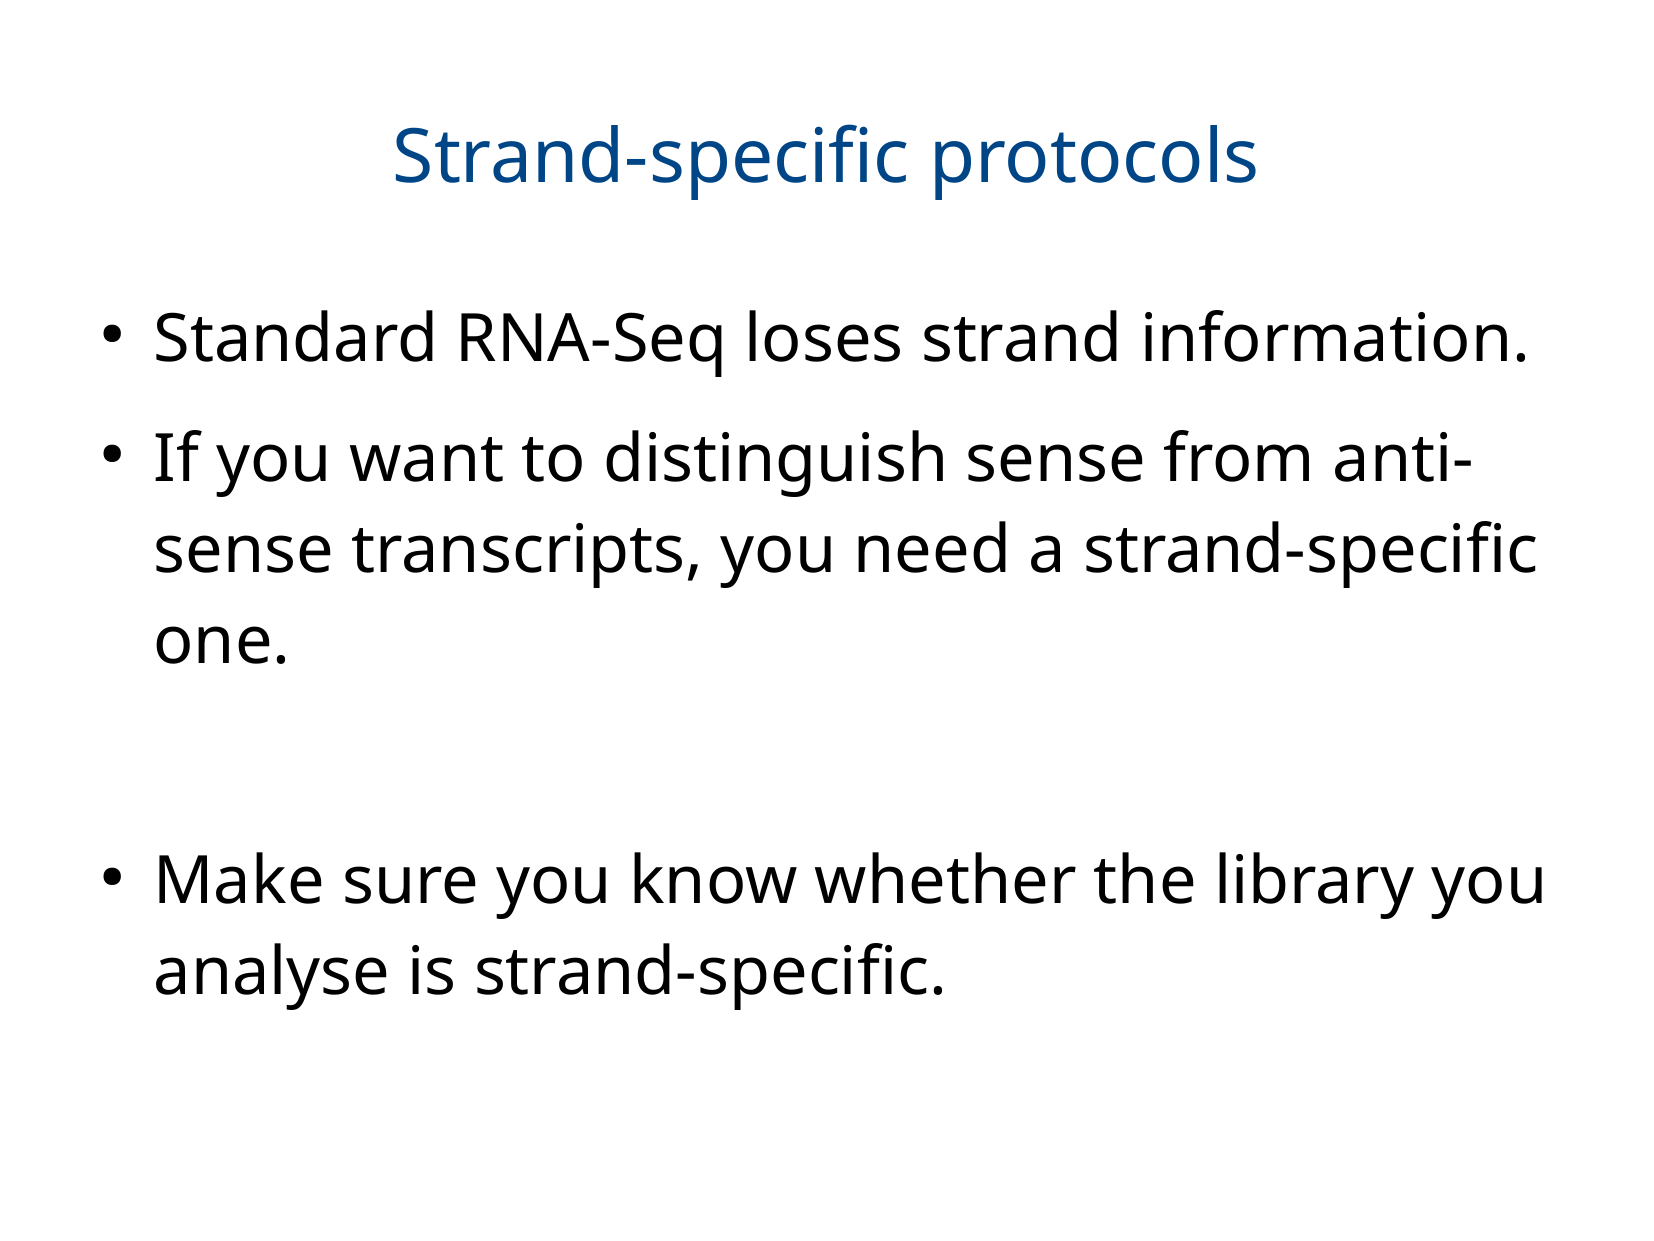

# Strand-specific protocols
Standard RNA-Seq loses strand information.
If you want to distinguish sense from anti-sense transcripts, you need a strand-specific one.
Make sure you know whether the library you analyse is strand-specific.